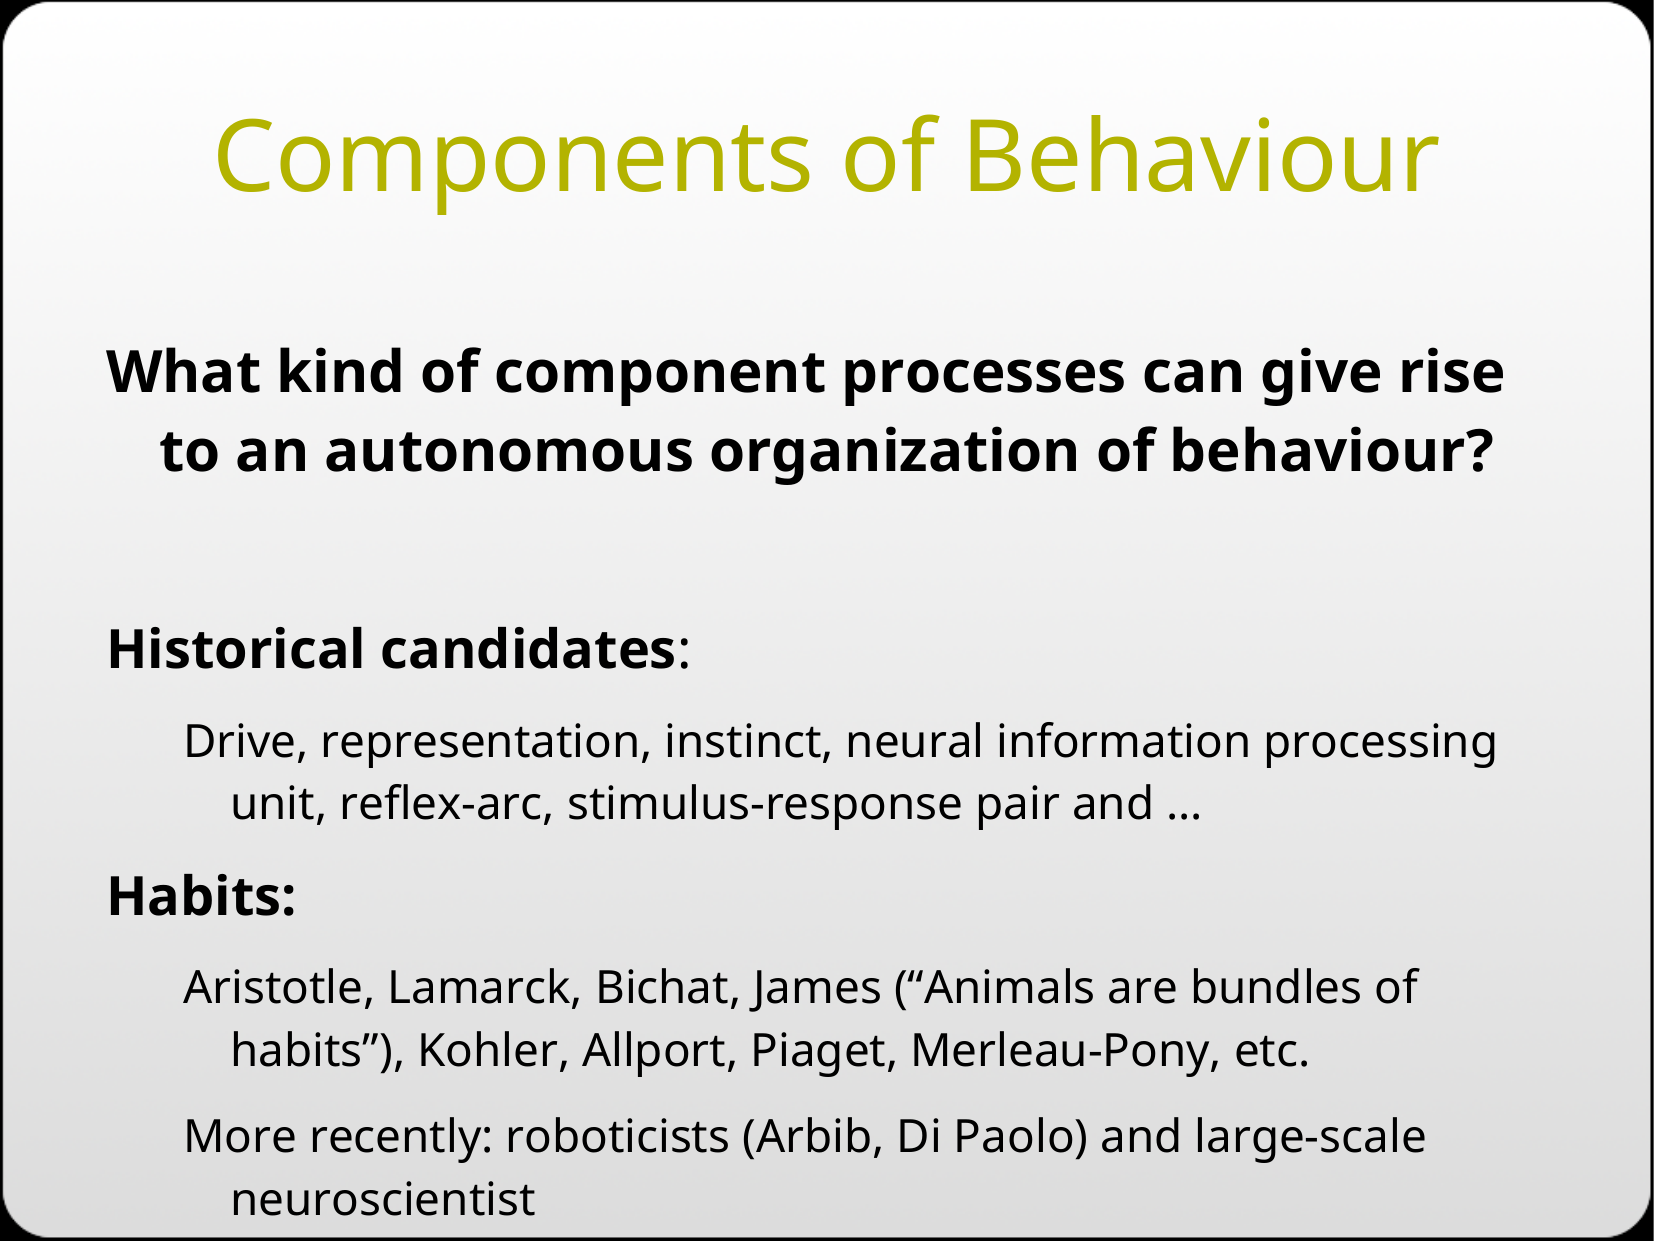

# Components of Behaviour
What kind of component processes can give rise to an autonomous organization of behaviour?
Historical candidates:
Drive, representation, instinct, neural information processing unit, reflex-arc, stimulus-response pair and ...
Habits:
Aristotle, Lamarck, Bichat, James (“Animals are bundles of habits”), Kohler, Allport, Piaget, Merleau-Pony, etc.
More recently: roboticists (Arbib, Di Paolo) and large-scale neuroscientist